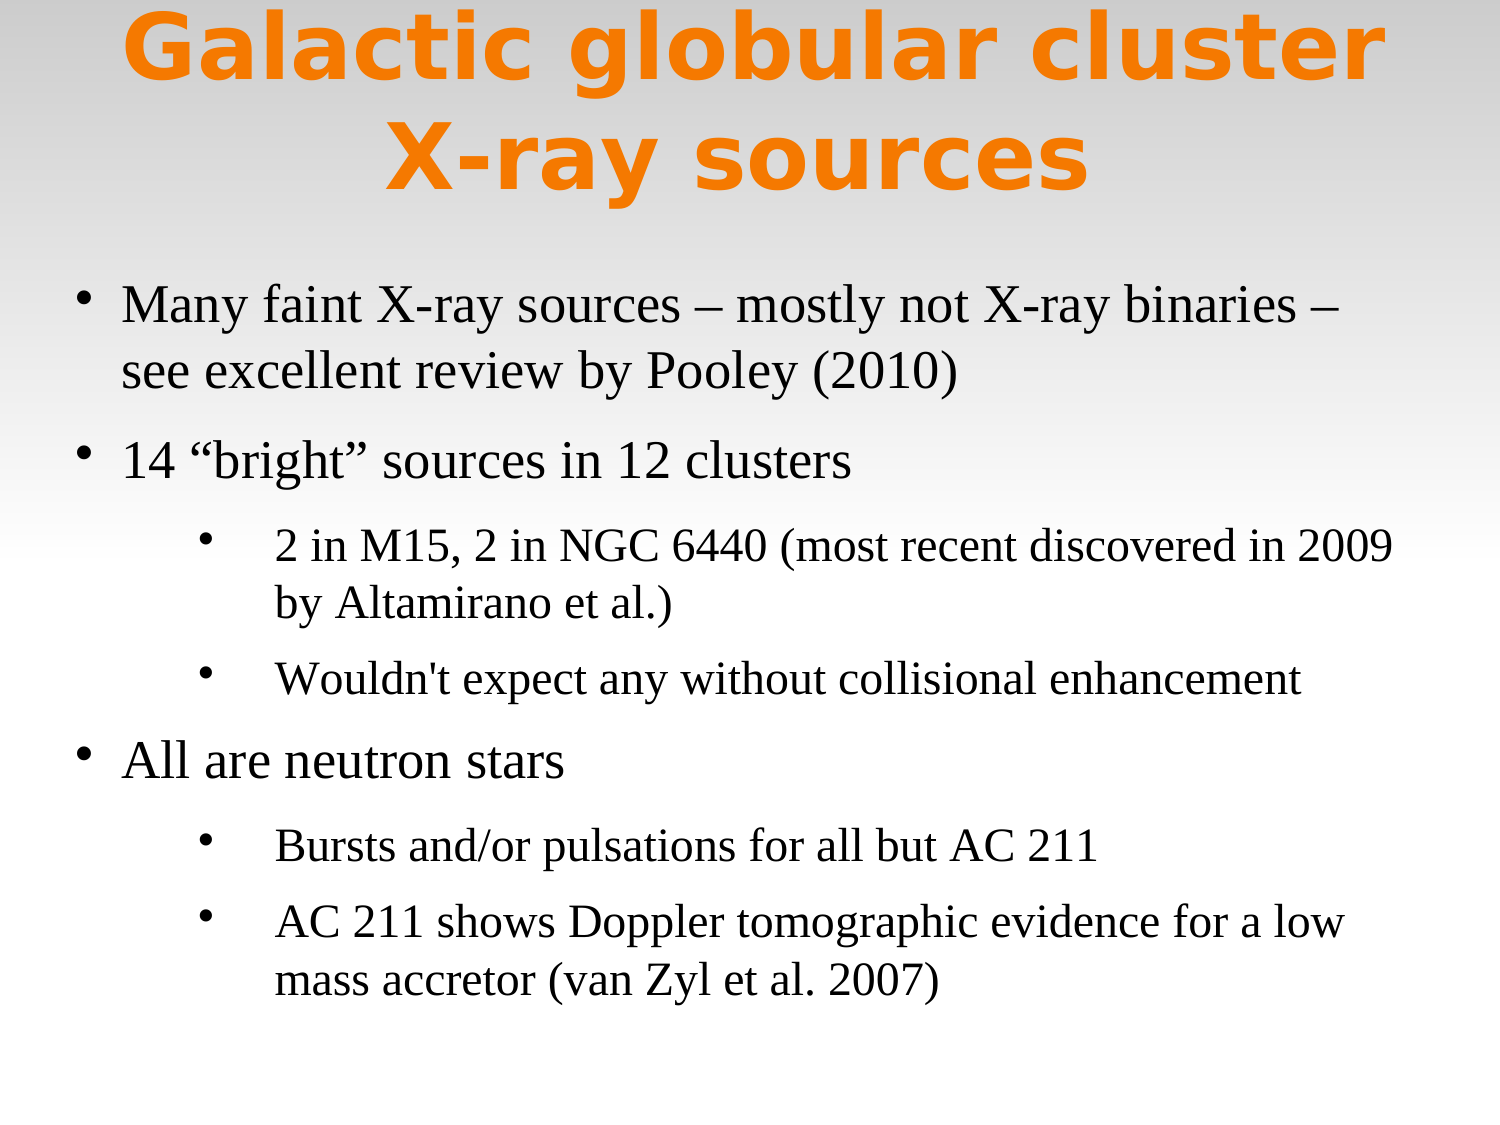

# Galactic globular cluster X-ray sources
Many faint X-ray sources – mostly not X-ray binaries – see excellent review by Pooley (2010)
14 “bright” sources in 12 clusters
2 in M15, 2 in NGC 6440 (most recent discovered in 2009 by Altamirano et al.)
Wouldn't expect any without collisional enhancement
All are neutron stars
Bursts and/or pulsations for all but AC 211
AC 211 shows Doppler tomographic evidence for a low mass accretor (van Zyl et al. 2007)